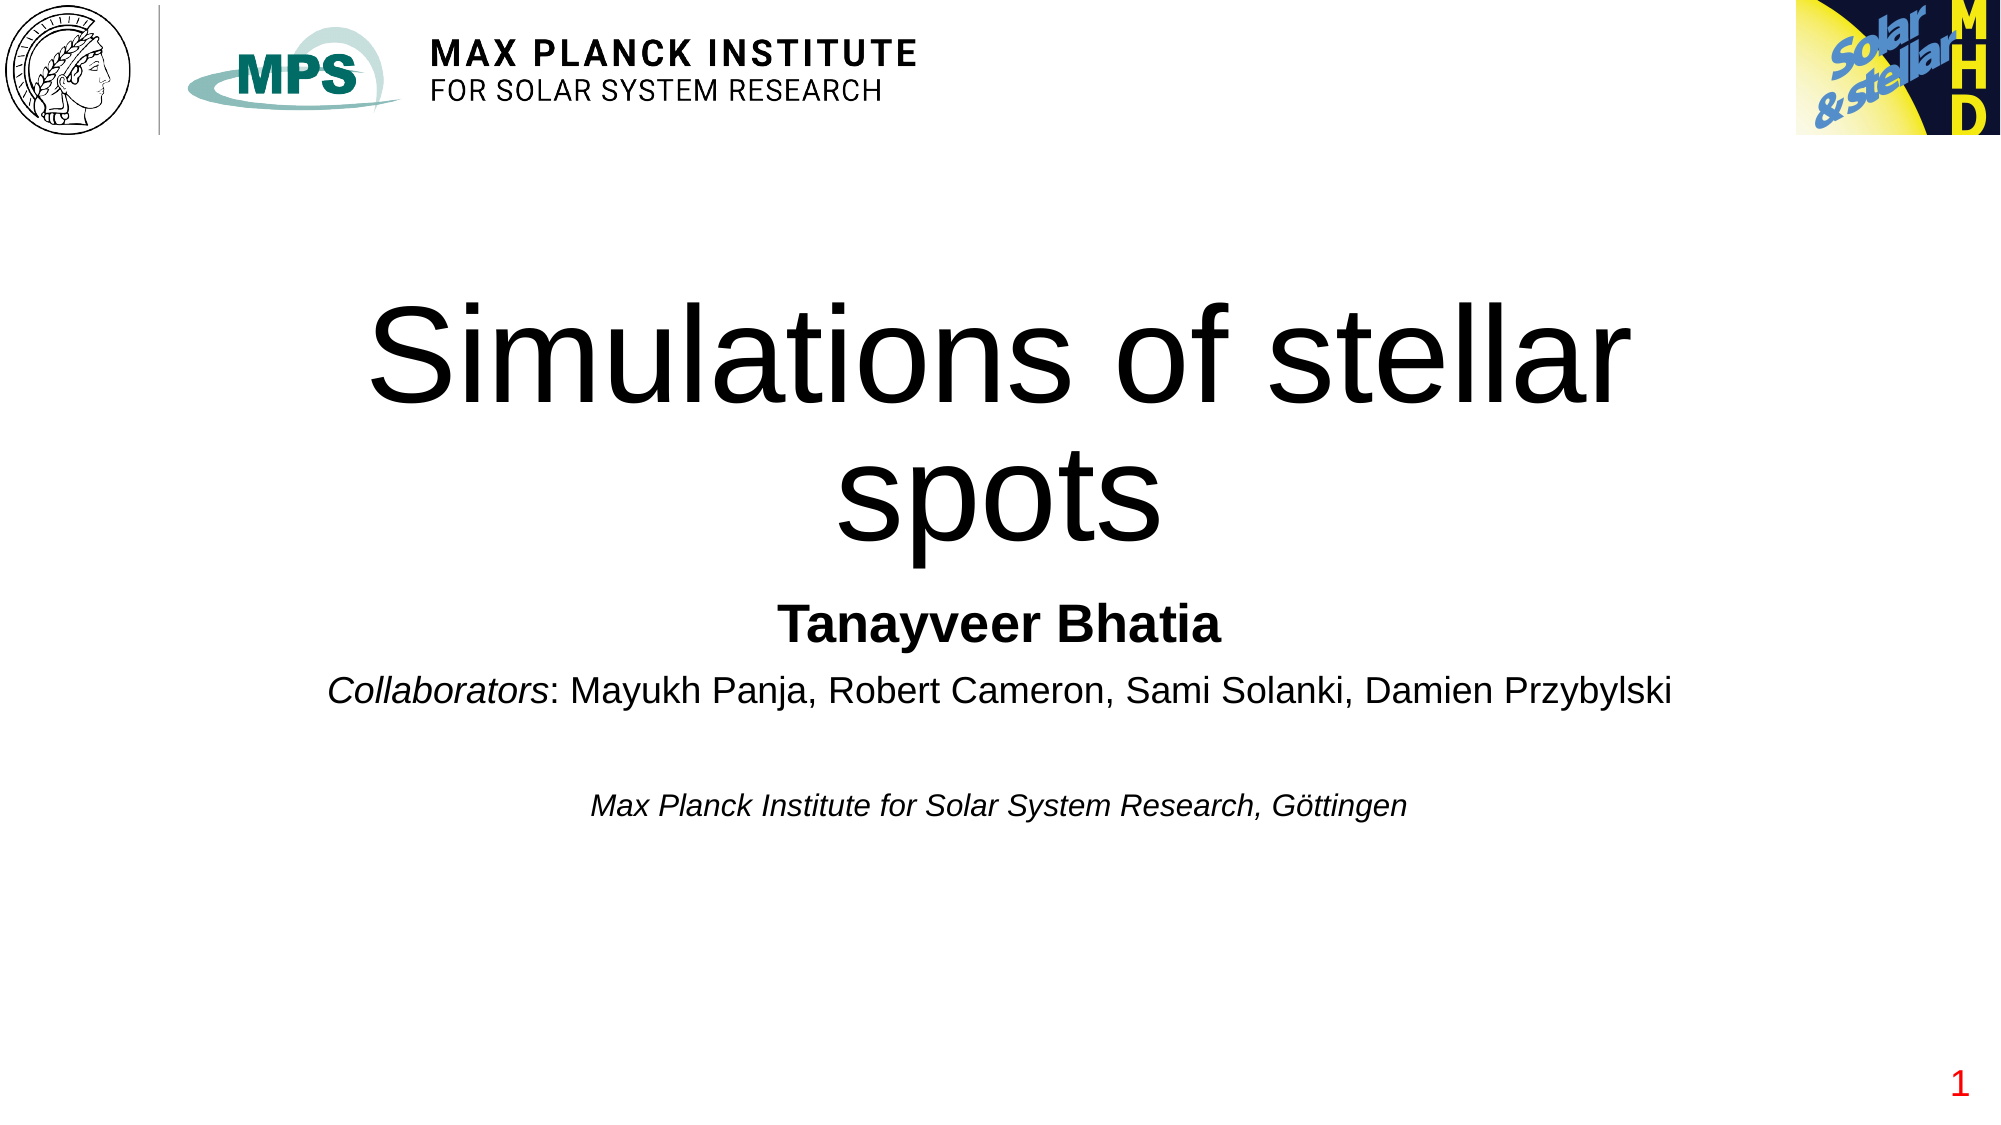

Simulations of stellar spots
Tanayveer Bhatia
Collaborators: Mayukh Panja, Robert Cameron, Sami Solanki, Damien Przybylski
Max Planck Institute for Solar System Research, Göttingen